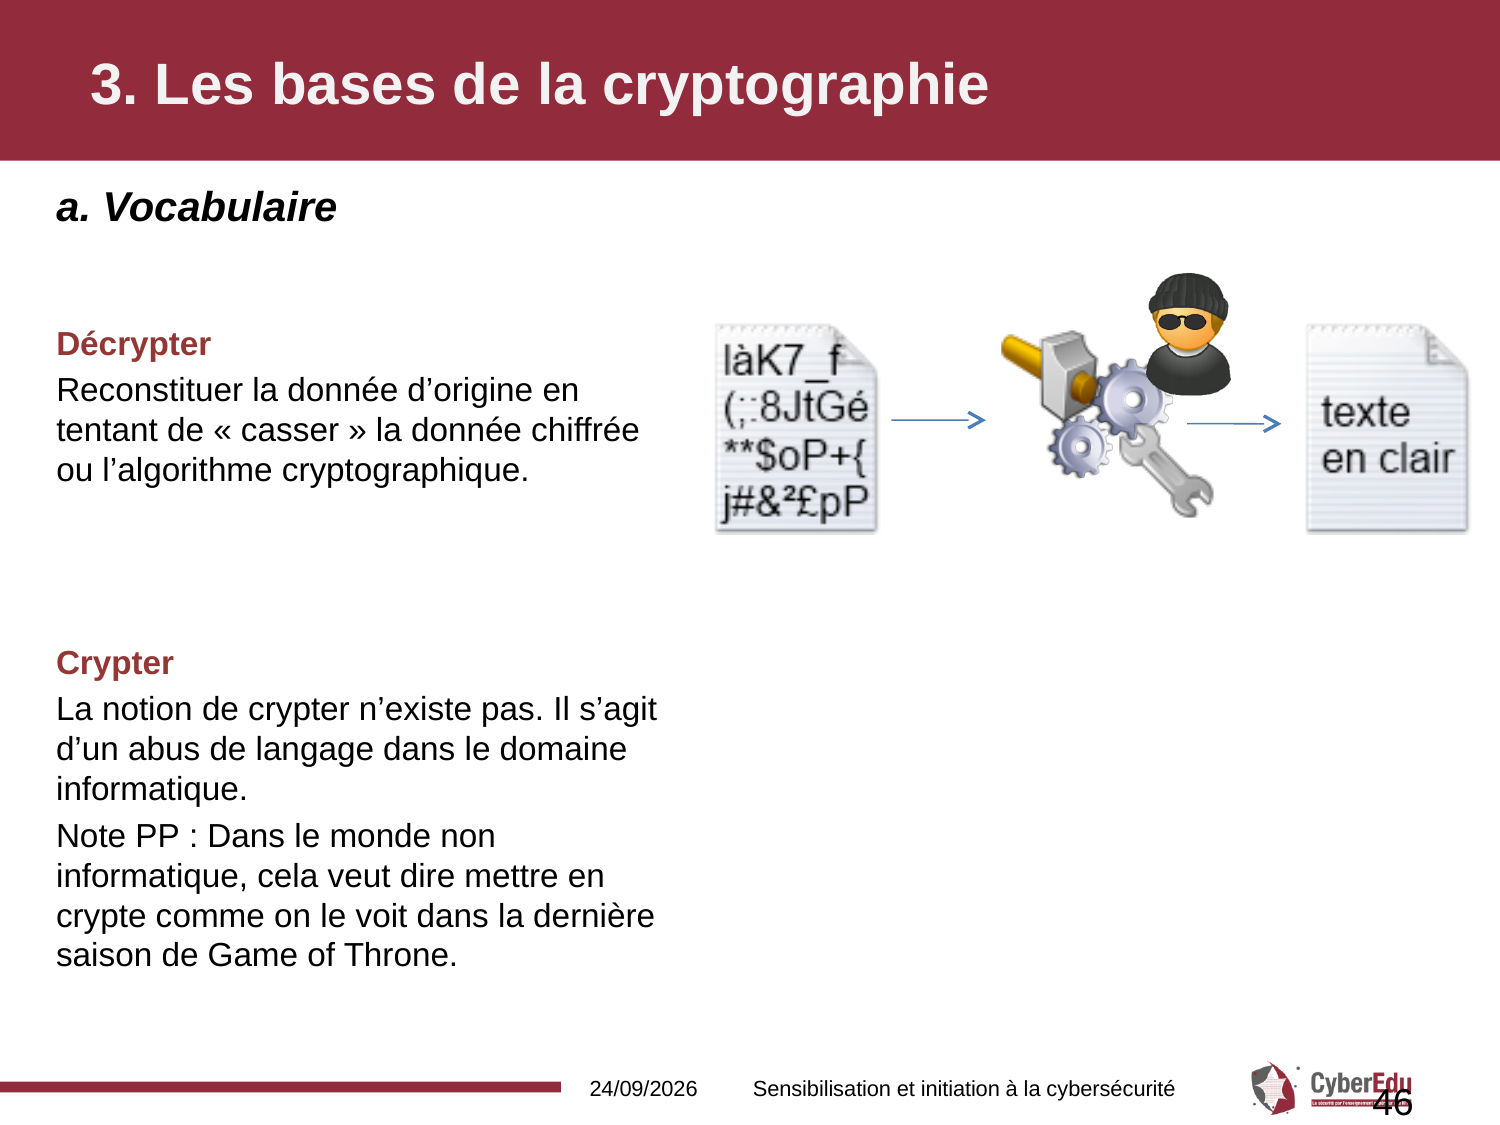

# 3. Les bases de la cryptographie
a. Vocabulaire
Décrypter
Reconstituer la donnée d’origine en tentant de « casser » la donnée chiffrée ou l’algorithme cryptographique.
Crypter
La notion de crypter n’existe pas. Il s’agit d’un abus de langage dans le domaine informatique.
Note PP : Dans le monde non informatique, cela veut dire mettre en crypte comme on le voit dans la dernière saison de Game of Throne.
Sensibilisation et initiation à la cybersécurité